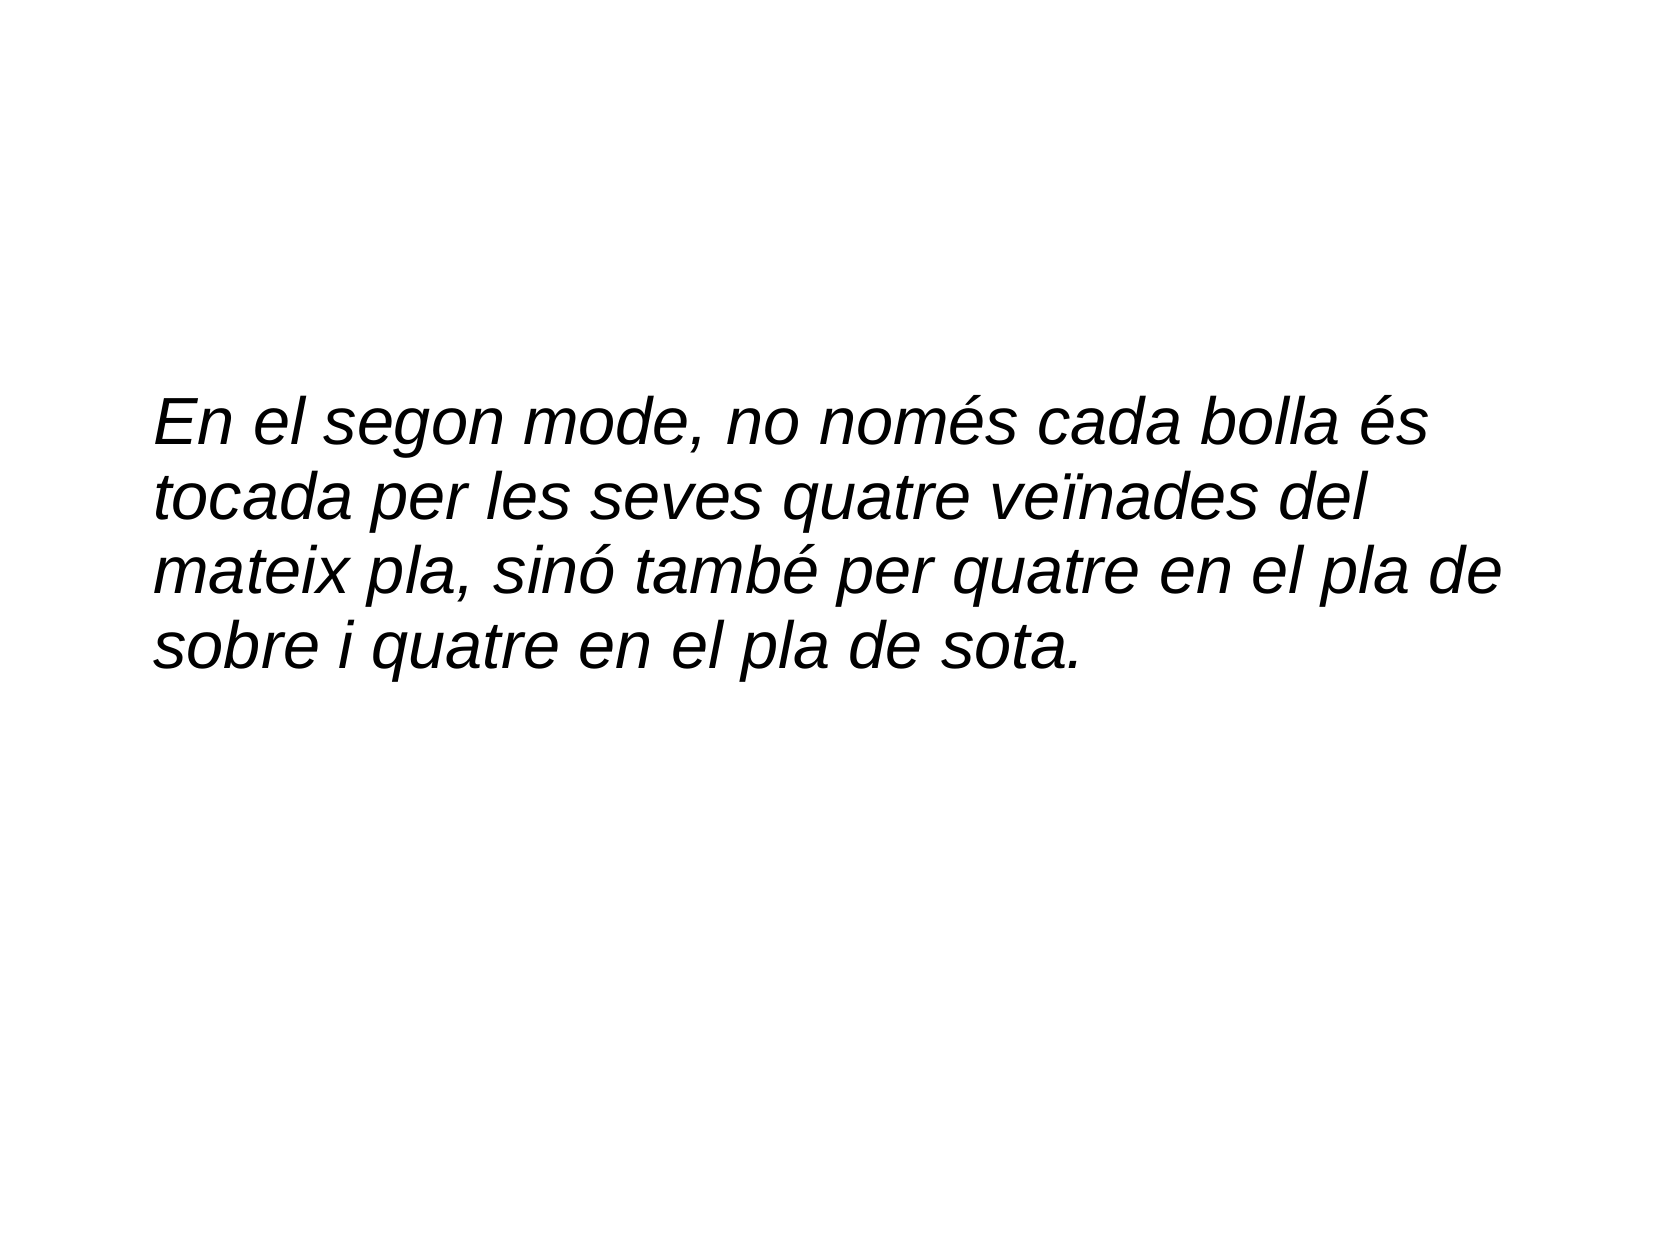

# En el segon mode, no només cada bolla és tocada per les seves quatre veïnades del mateix pla, sinó també per quatre en el pla de sobre i quatre en el pla de sota.